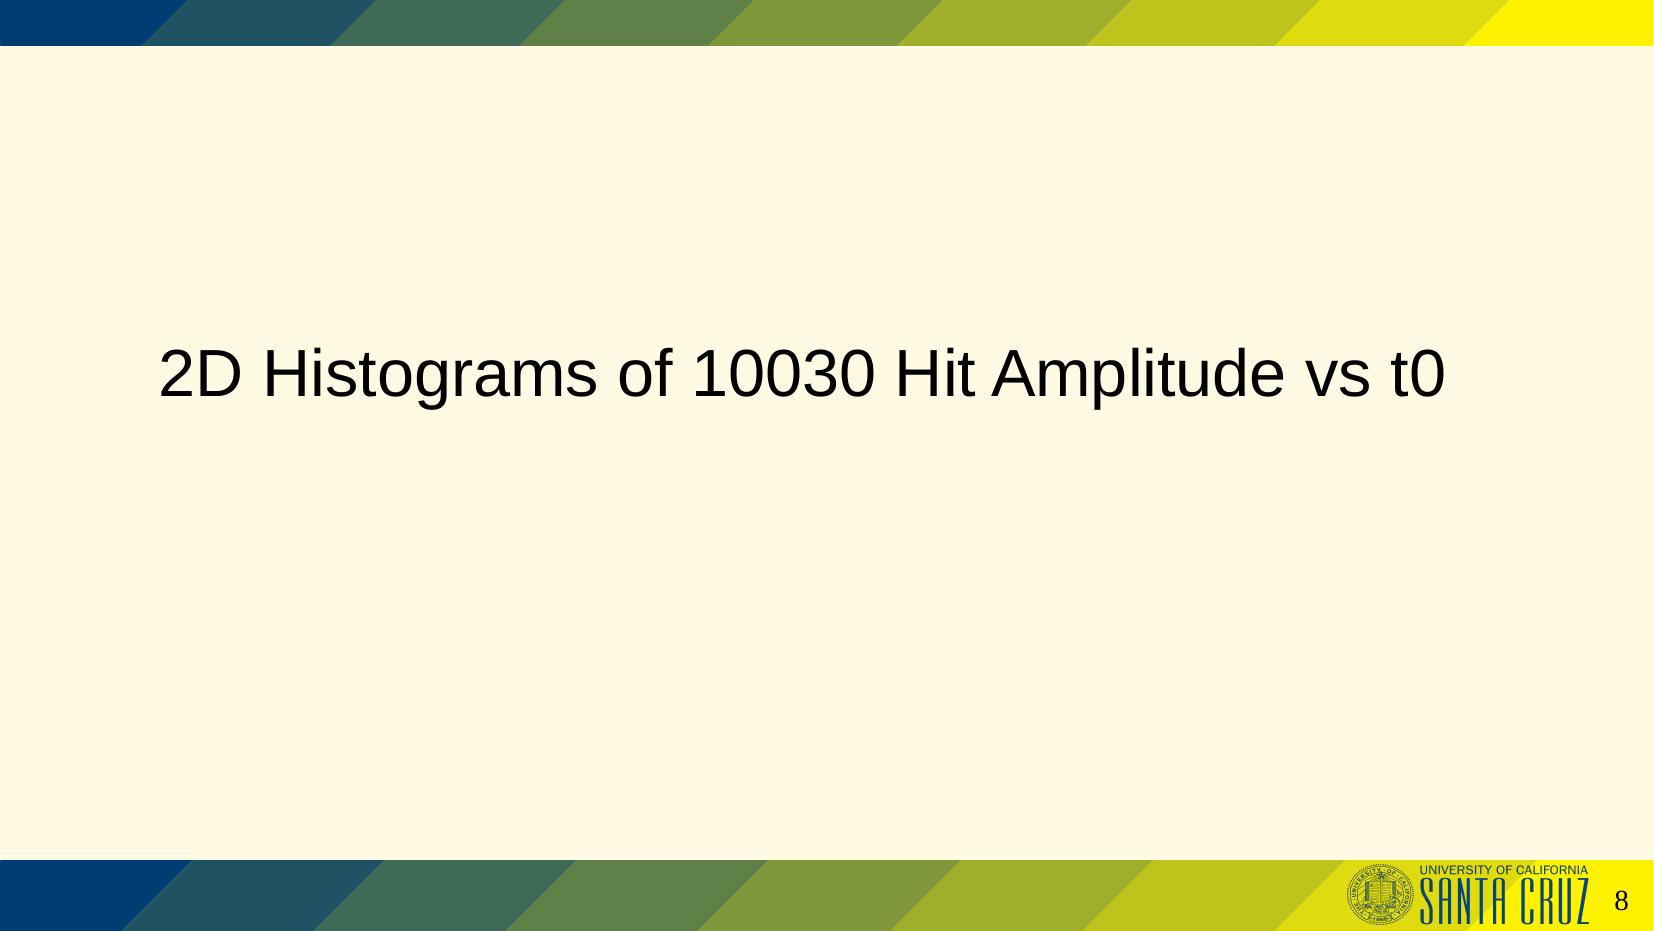

# 2D Histograms of 10030 Hit Amplitude vs t0
8